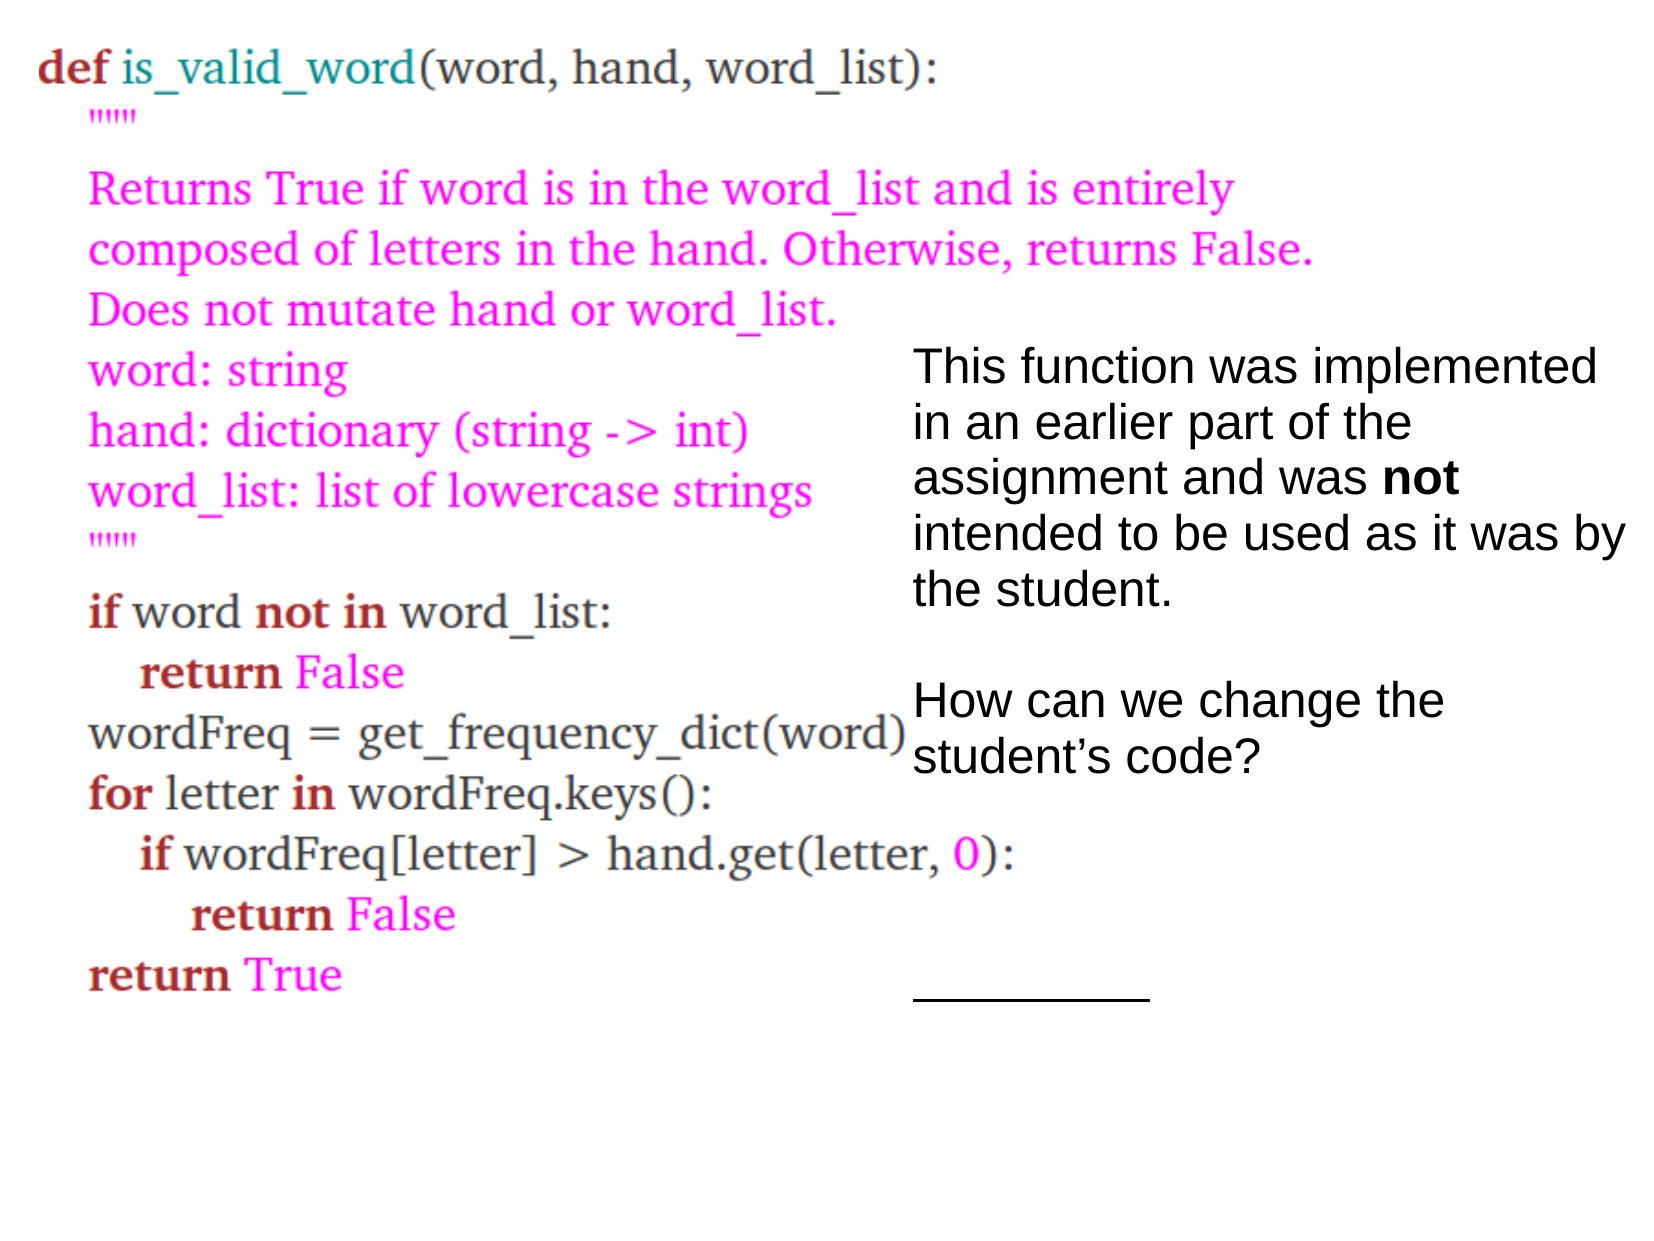

This function was implemented in an earlier part of the assignment and was not intended to be used as it was by the student.
How can we change the student’s code?